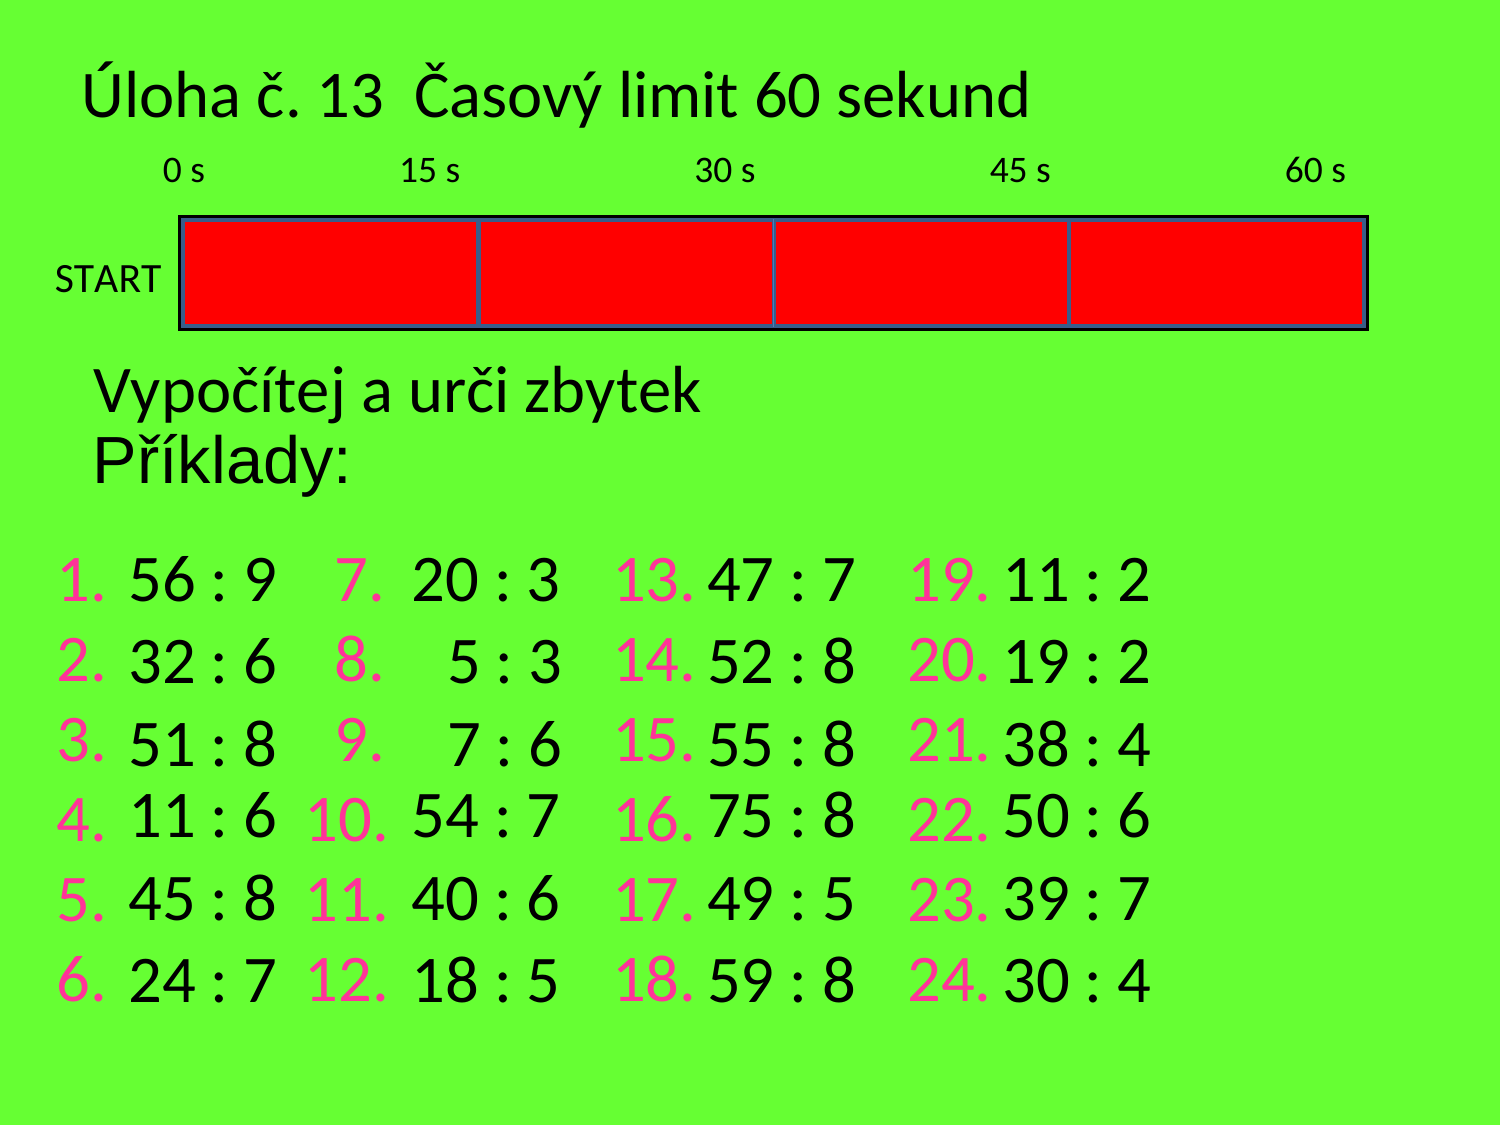

Úloha č. 13
Časový limit 60 sekund
0 s
15 s
30 s
45 s
60 s
START
Vypočítej a urči zbytek
Příklady:
1.
2.
3.
4.
5.
6.
56 : 9
 7.
 8.
 9.
10.
11.
12.
20 : 3
13.
14.
15.
16.
17.
18.
47 : 7
19.
20.
21.
22.
23.
24.
11 : 2
32 : 6
5 : 3
52 : 8
19 : 2
51 : 8
7 : 6
55 : 8
38 : 4
11 : 6
54 : 7
75 : 8
50 : 6
45 : 8
40 : 6
49 : 5
39 : 7
24 : 7
18 : 5
59 : 8
30 : 4